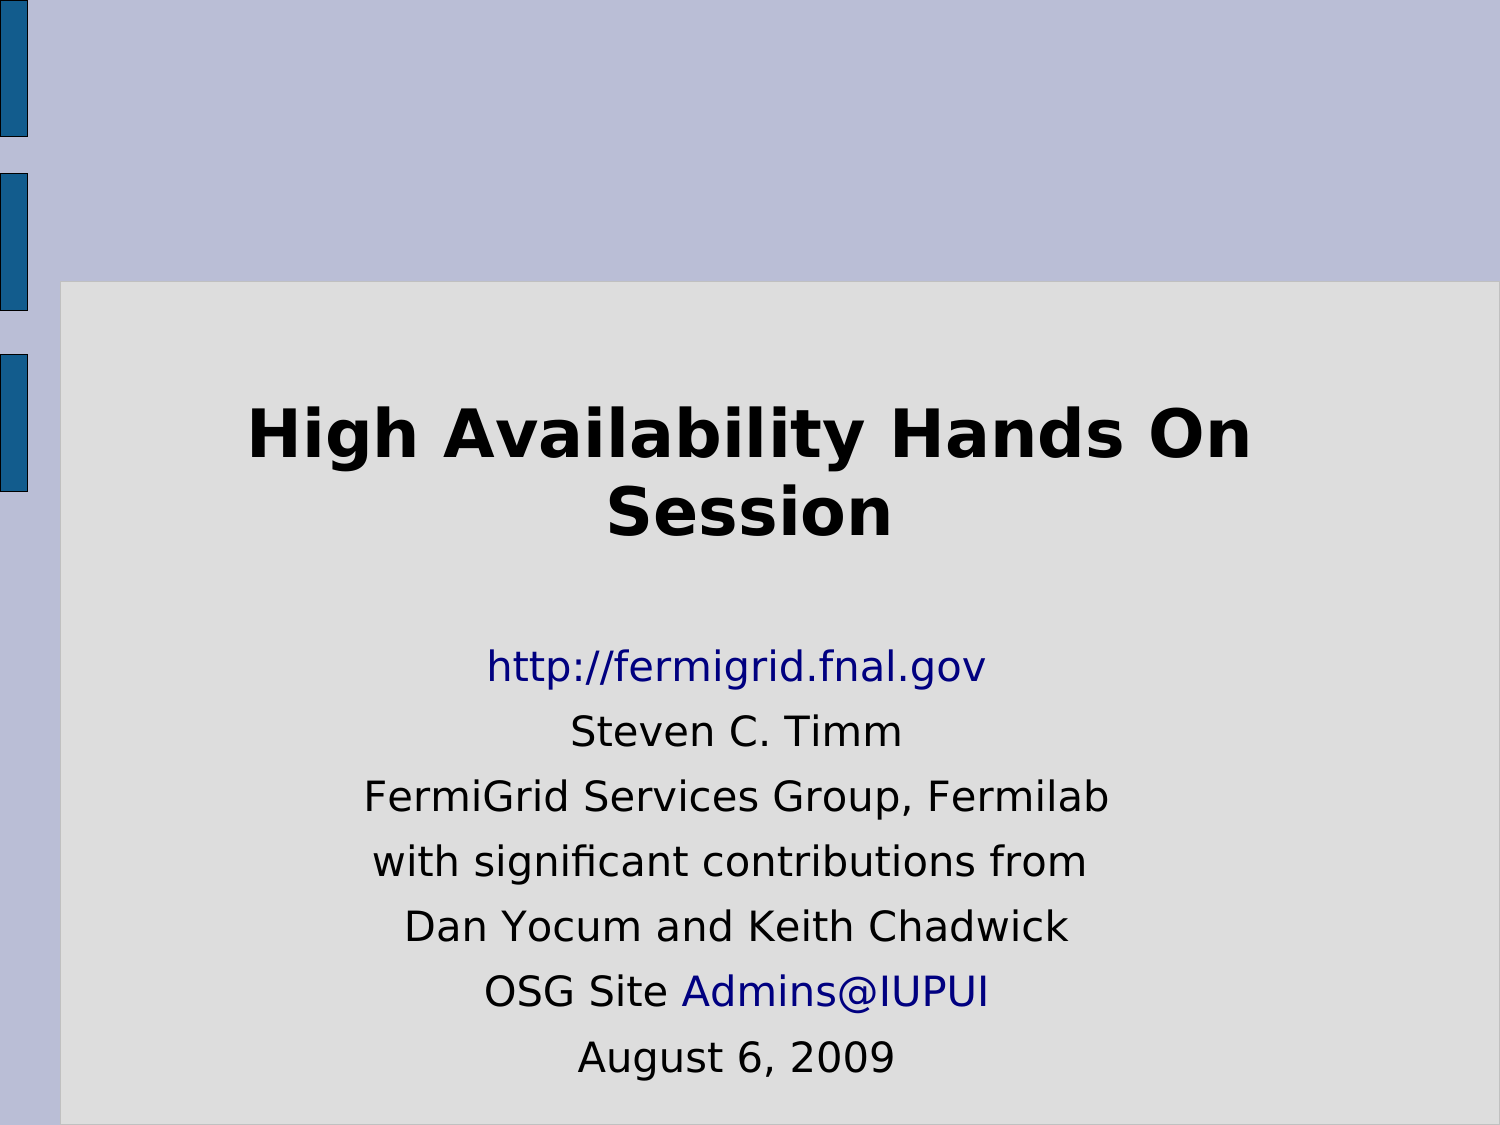

# High Availability Hands On Session
http://fermigrid.fnal.gov
Steven C. Timm
FermiGrid Services Group, Fermilab
with significant contributions from
Dan Yocum and Keith Chadwick
OSG Site Admins@IUPUI
August 6, 2009